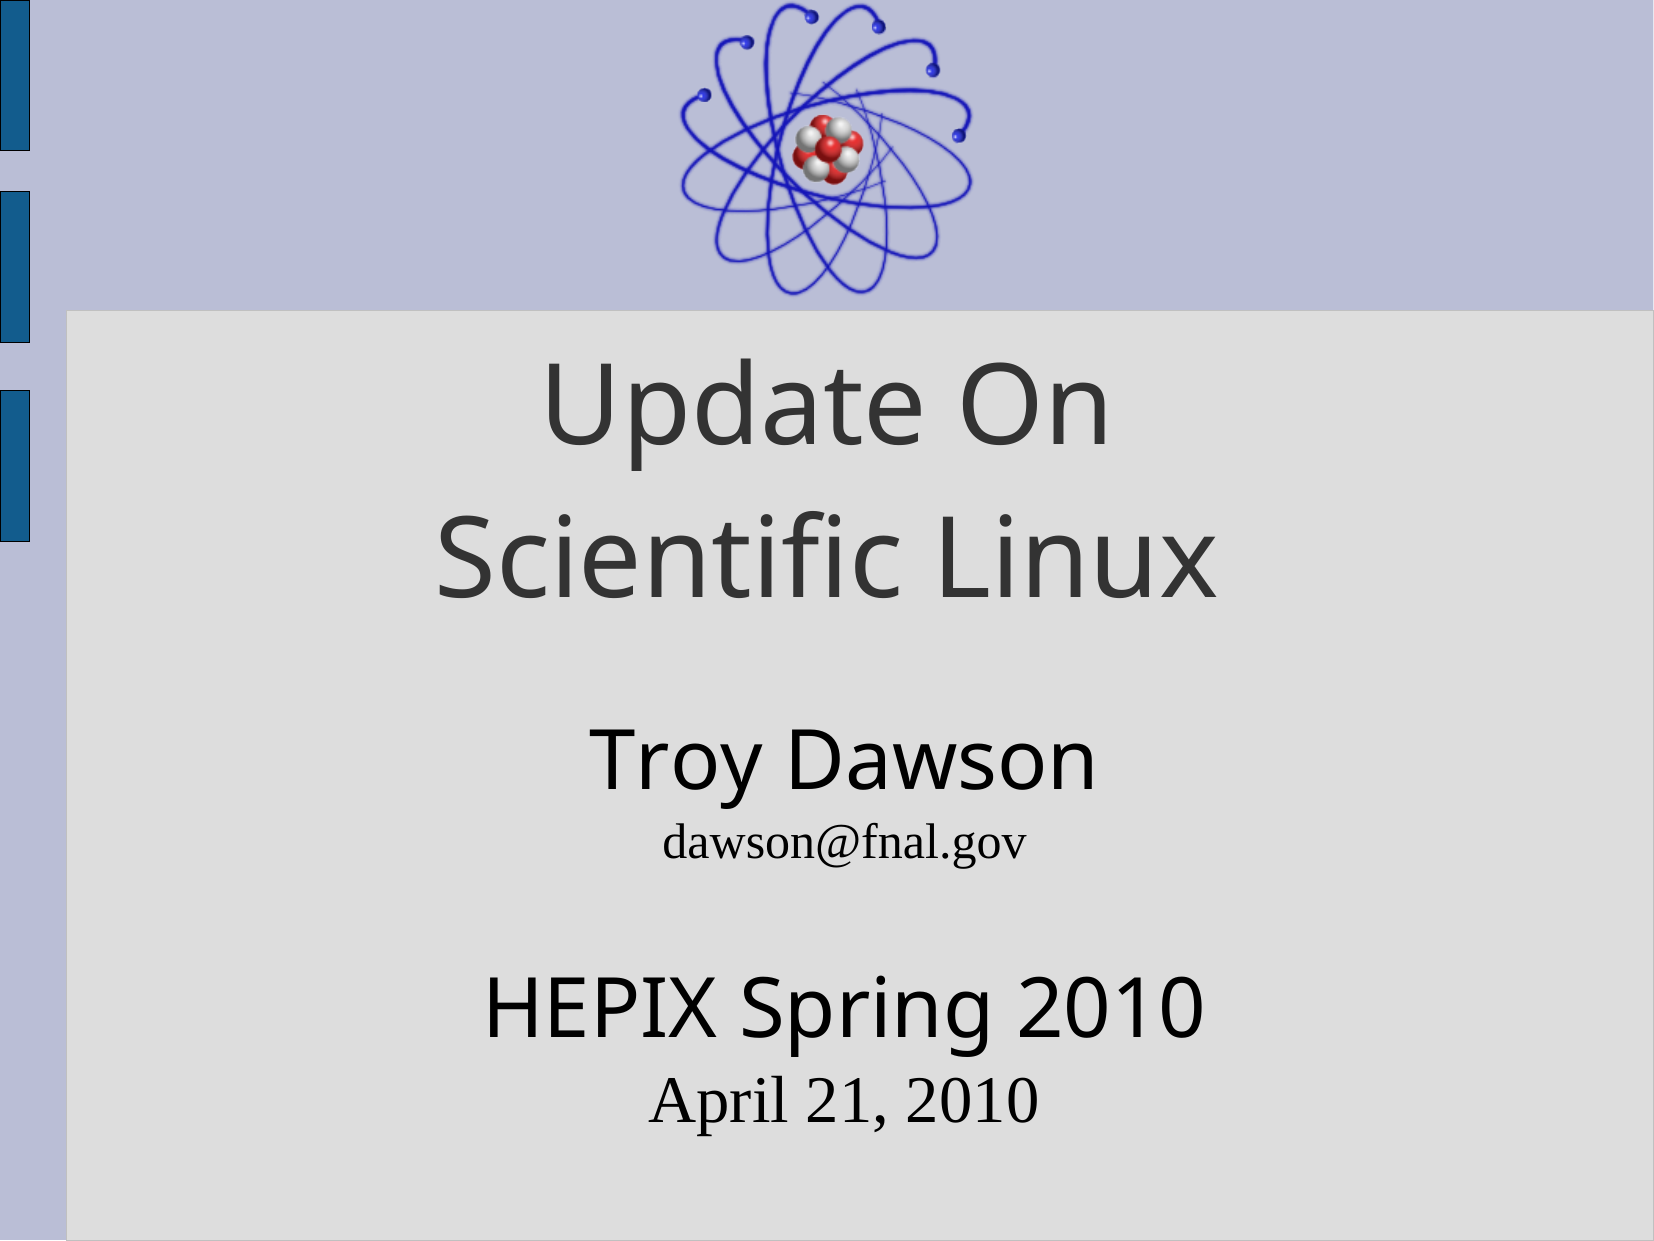

# Update On Scientific Linux
Troy Dawson
dawson@fnal.gov
HEPIX Spring 2010
April 21, 2010